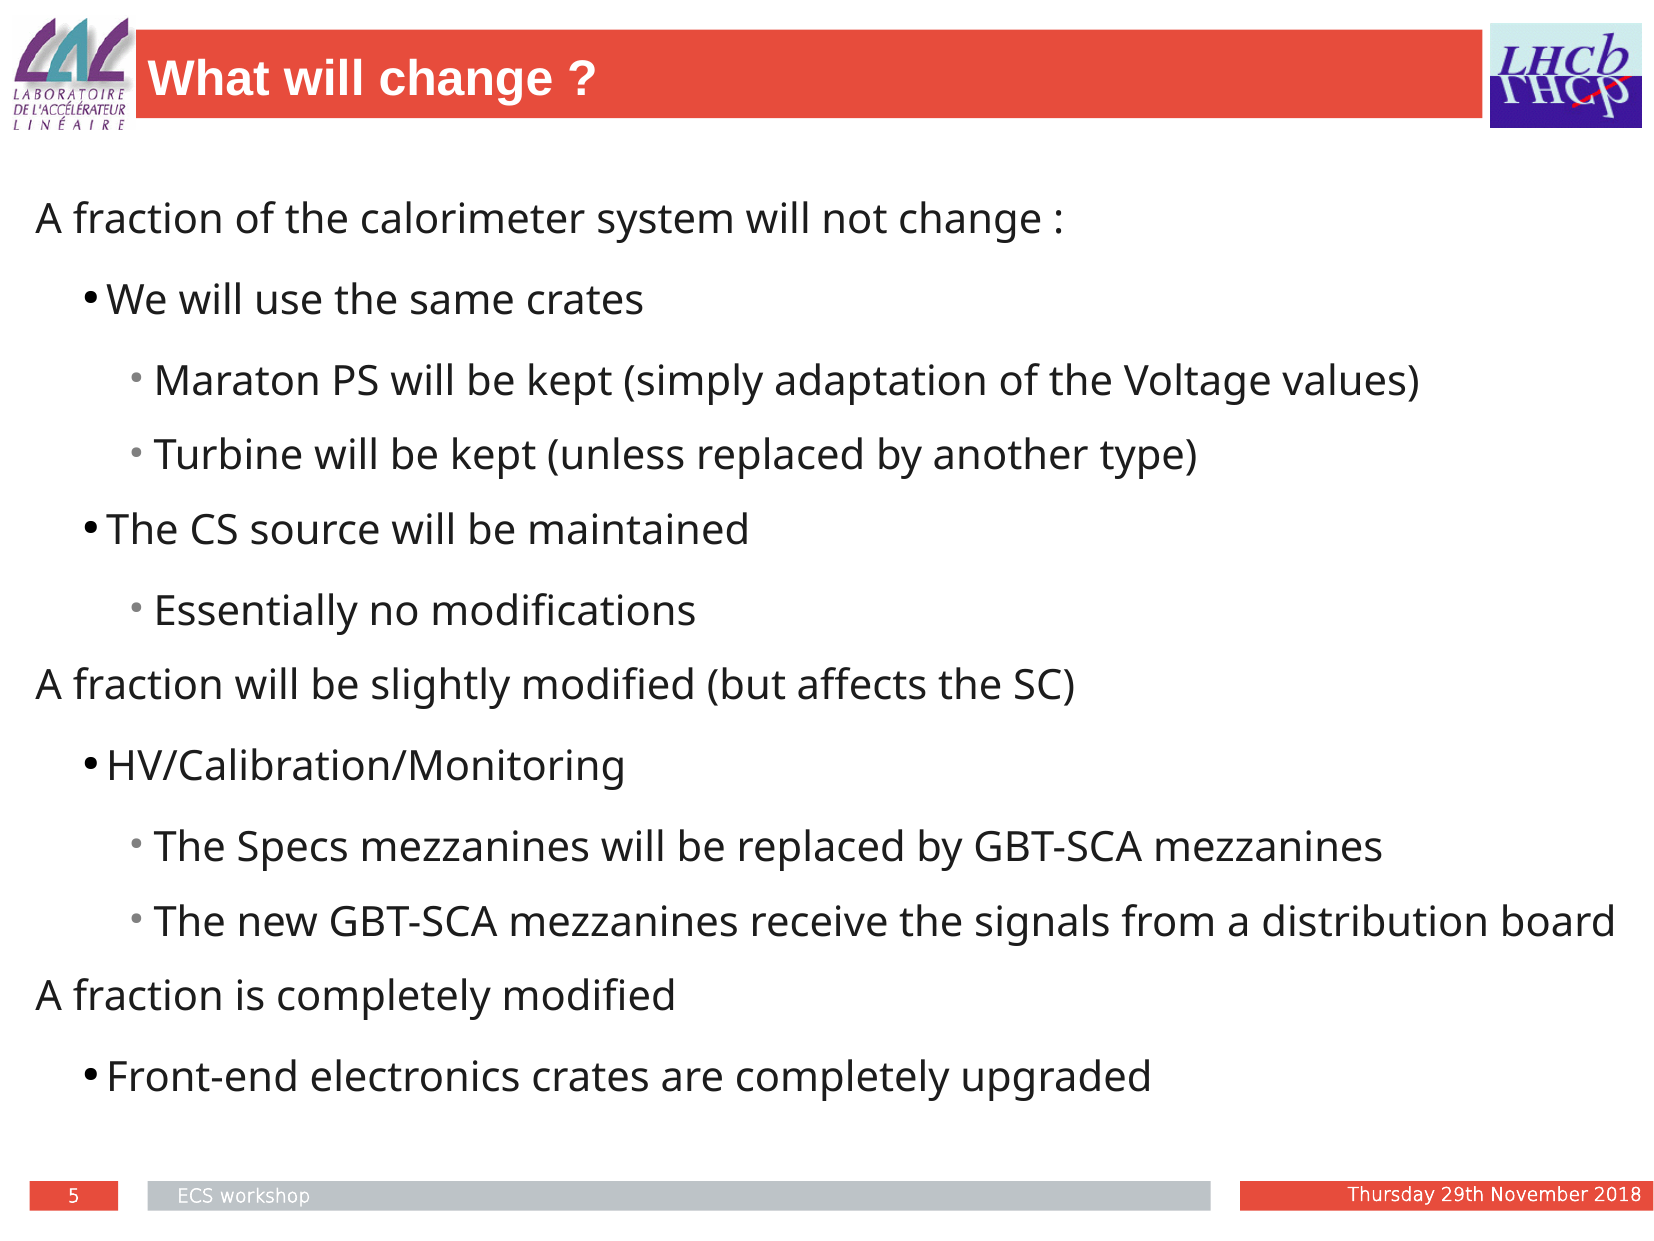

# What will change ?
A fraction of the calorimeter system will not change :
We will use the same crates
Maraton PS will be kept (simply adaptation of the Voltage values)
Turbine will be kept (unless replaced by another type)
The CS source will be maintained
Essentially no modifications
A fraction will be slightly modified (but affects the SC)
HV/Calibration/Monitoring
The Specs mezzanines will be replaced by GBT-SCA mezzanines
The new GBT-SCA mezzanines receive the signals from a distribution board
A fraction is completely modified
Front-end electronics crates are completely upgraded
5
ECS workshop
Thursday 29th November 2018